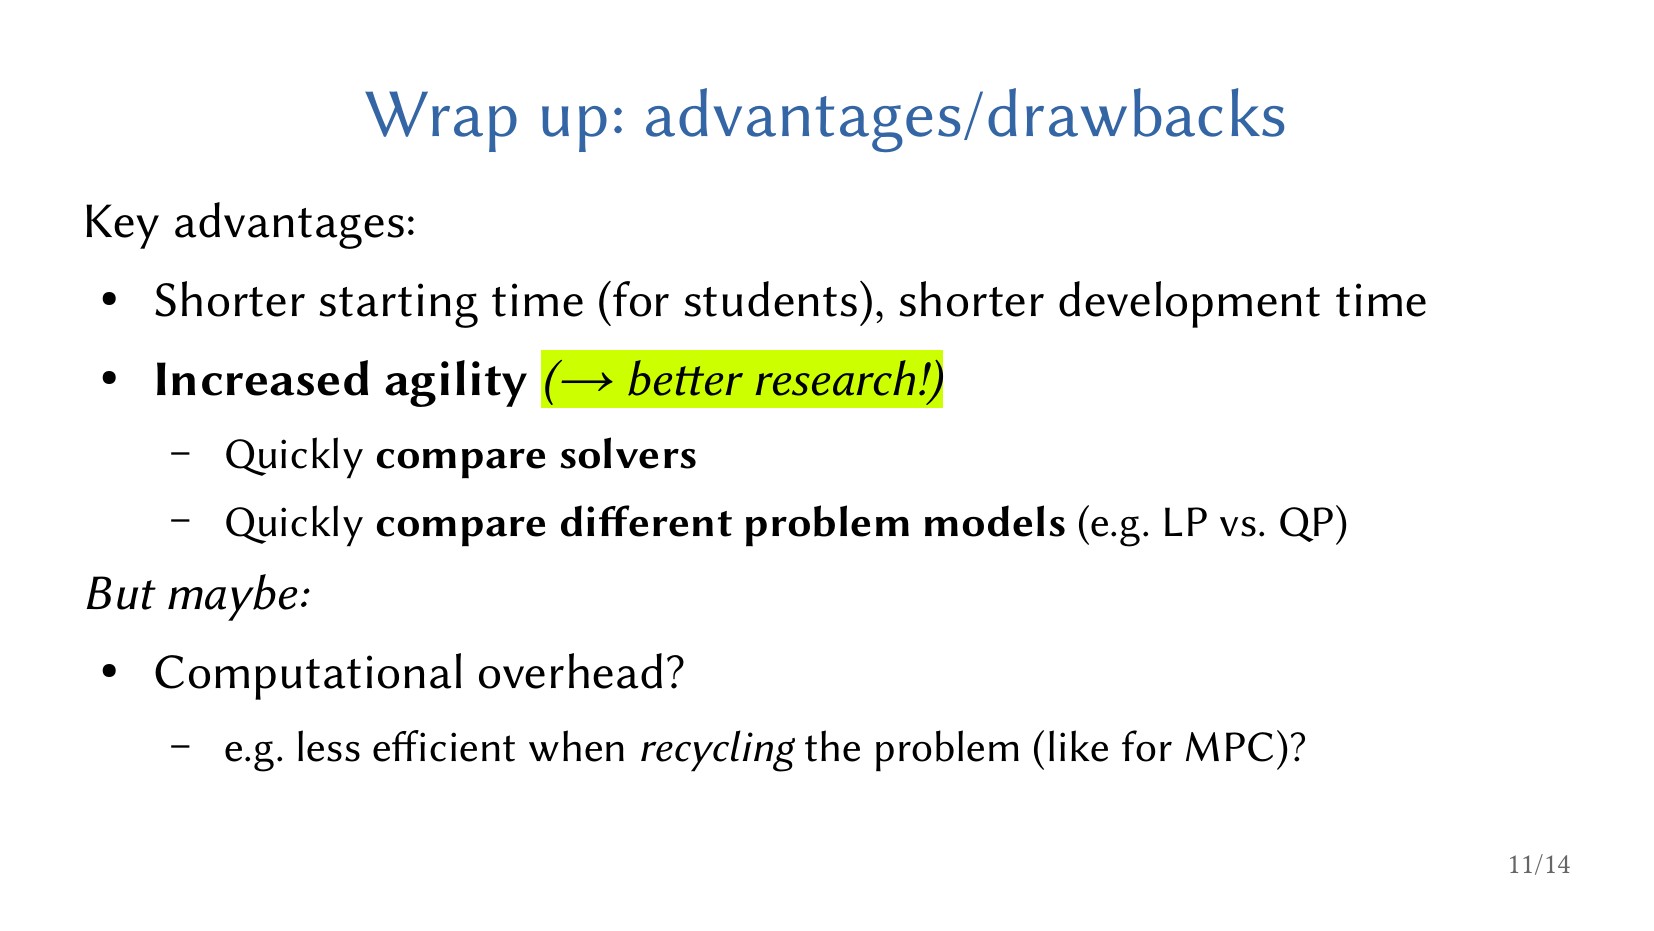

# Wrap up: advantages/drawbacks
Key advantages:
Shorter starting time (for students), shorter development time
Increased agility (→ better research!)
Quickly compare solvers
Quickly compare different problem models (e.g. LP vs. QP)
But maybe:
Computational overhead?
e.g. less efficient when recycling the problem (like for MPC)?
11